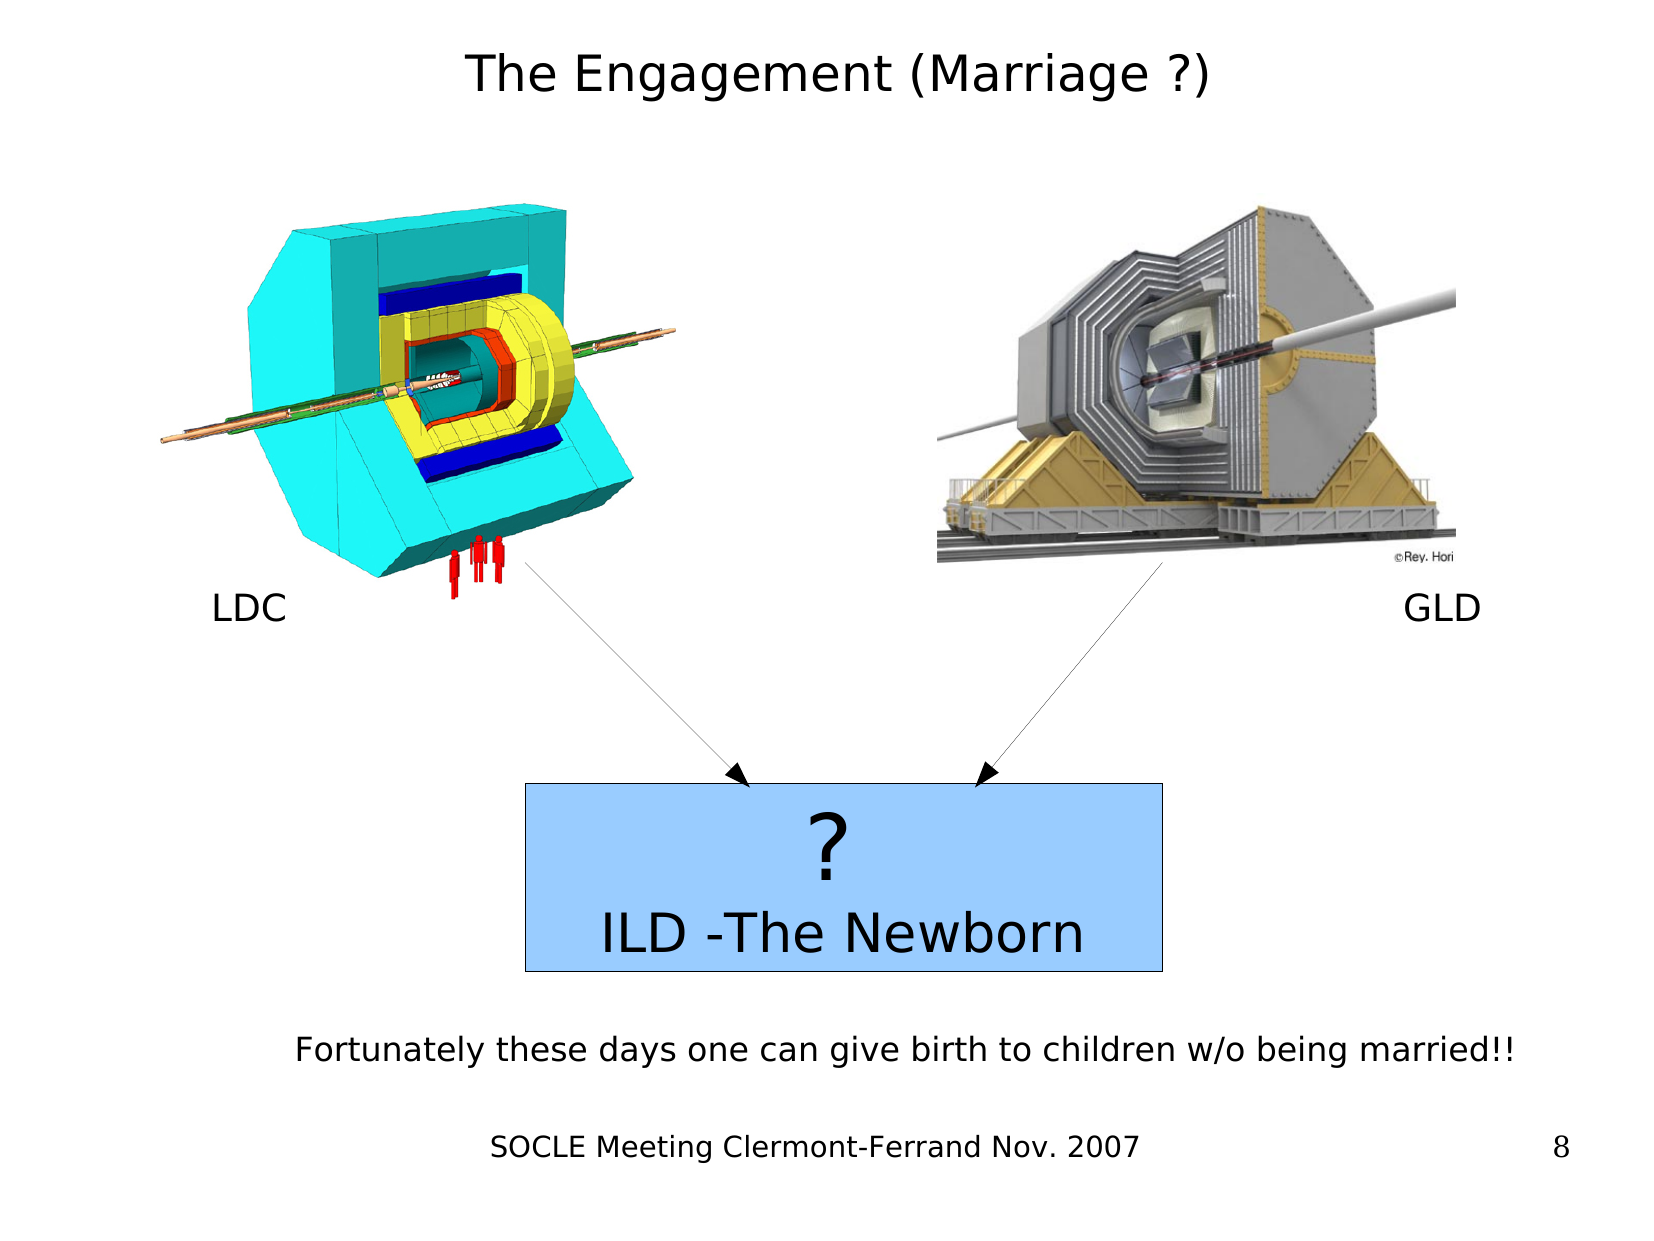

The Engagement (Marriage ?)
LDC
GLD
 ?
ILD -The Newborn
Fortunately these days one can give birth to children w/o being married!!
8